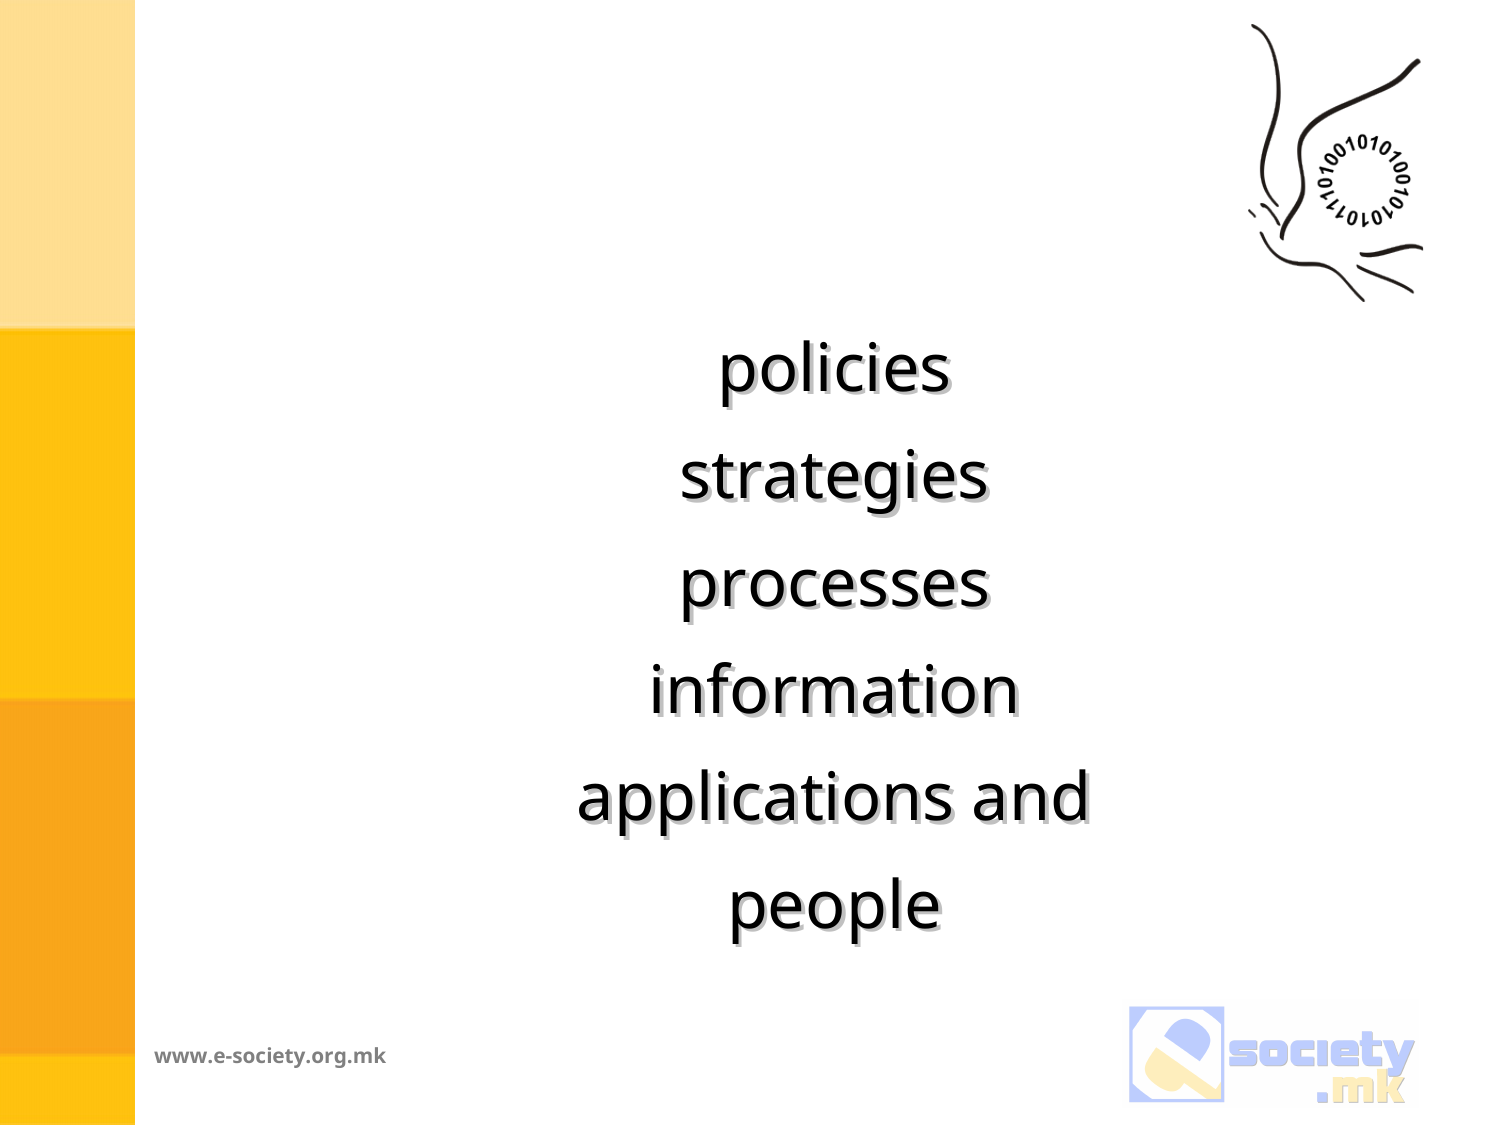

#
policies
strategies
processes
information
applications and
people